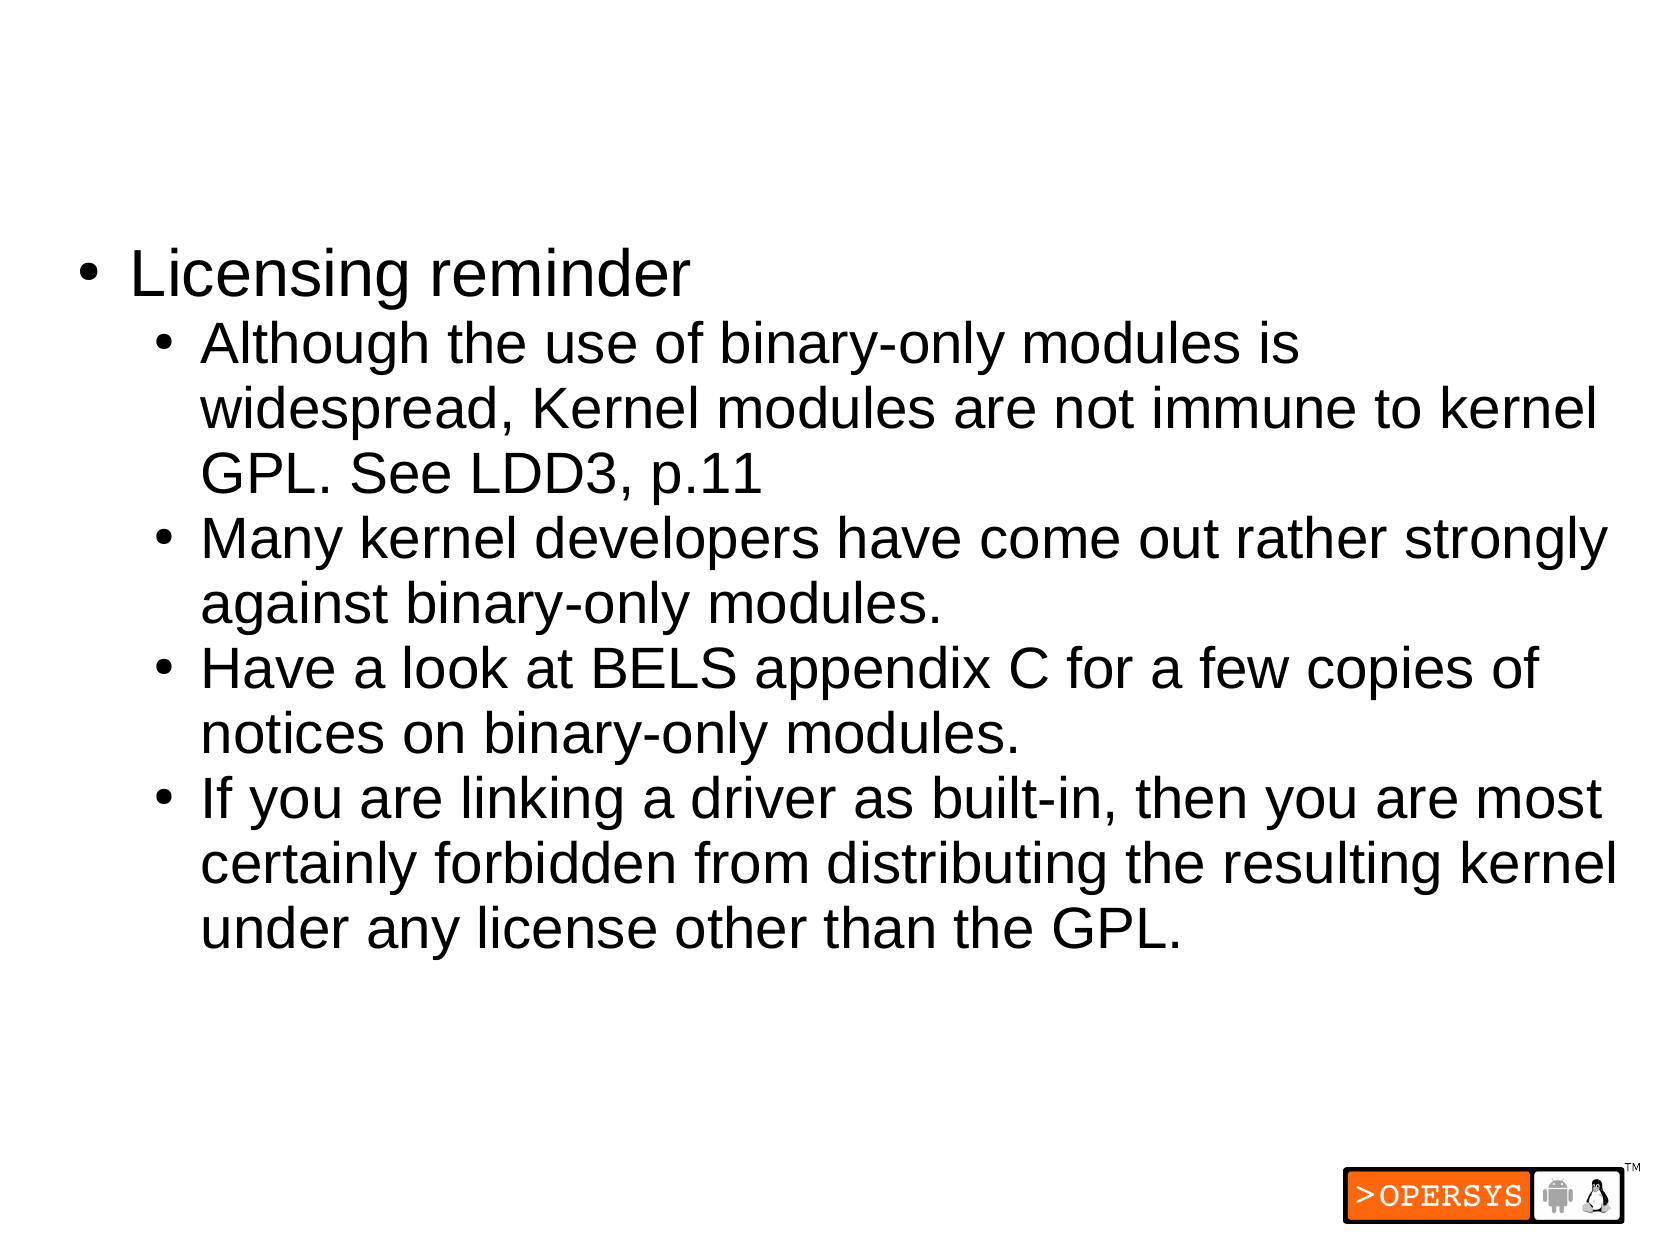

# Licensing reminder
Although the use of binary-only modules is widespread, Kernel modules are not immune to kernel GPL. See LDD3, p.11
Many kernel developers have come out rather strongly against binary-only modules.
Have a look at BELS appendix C for a few copies of notices on binary-only modules.
If you are linking a driver as built-in, then you are most certainly forbidden from distributing the resulting kernel under any license other than the GPL.